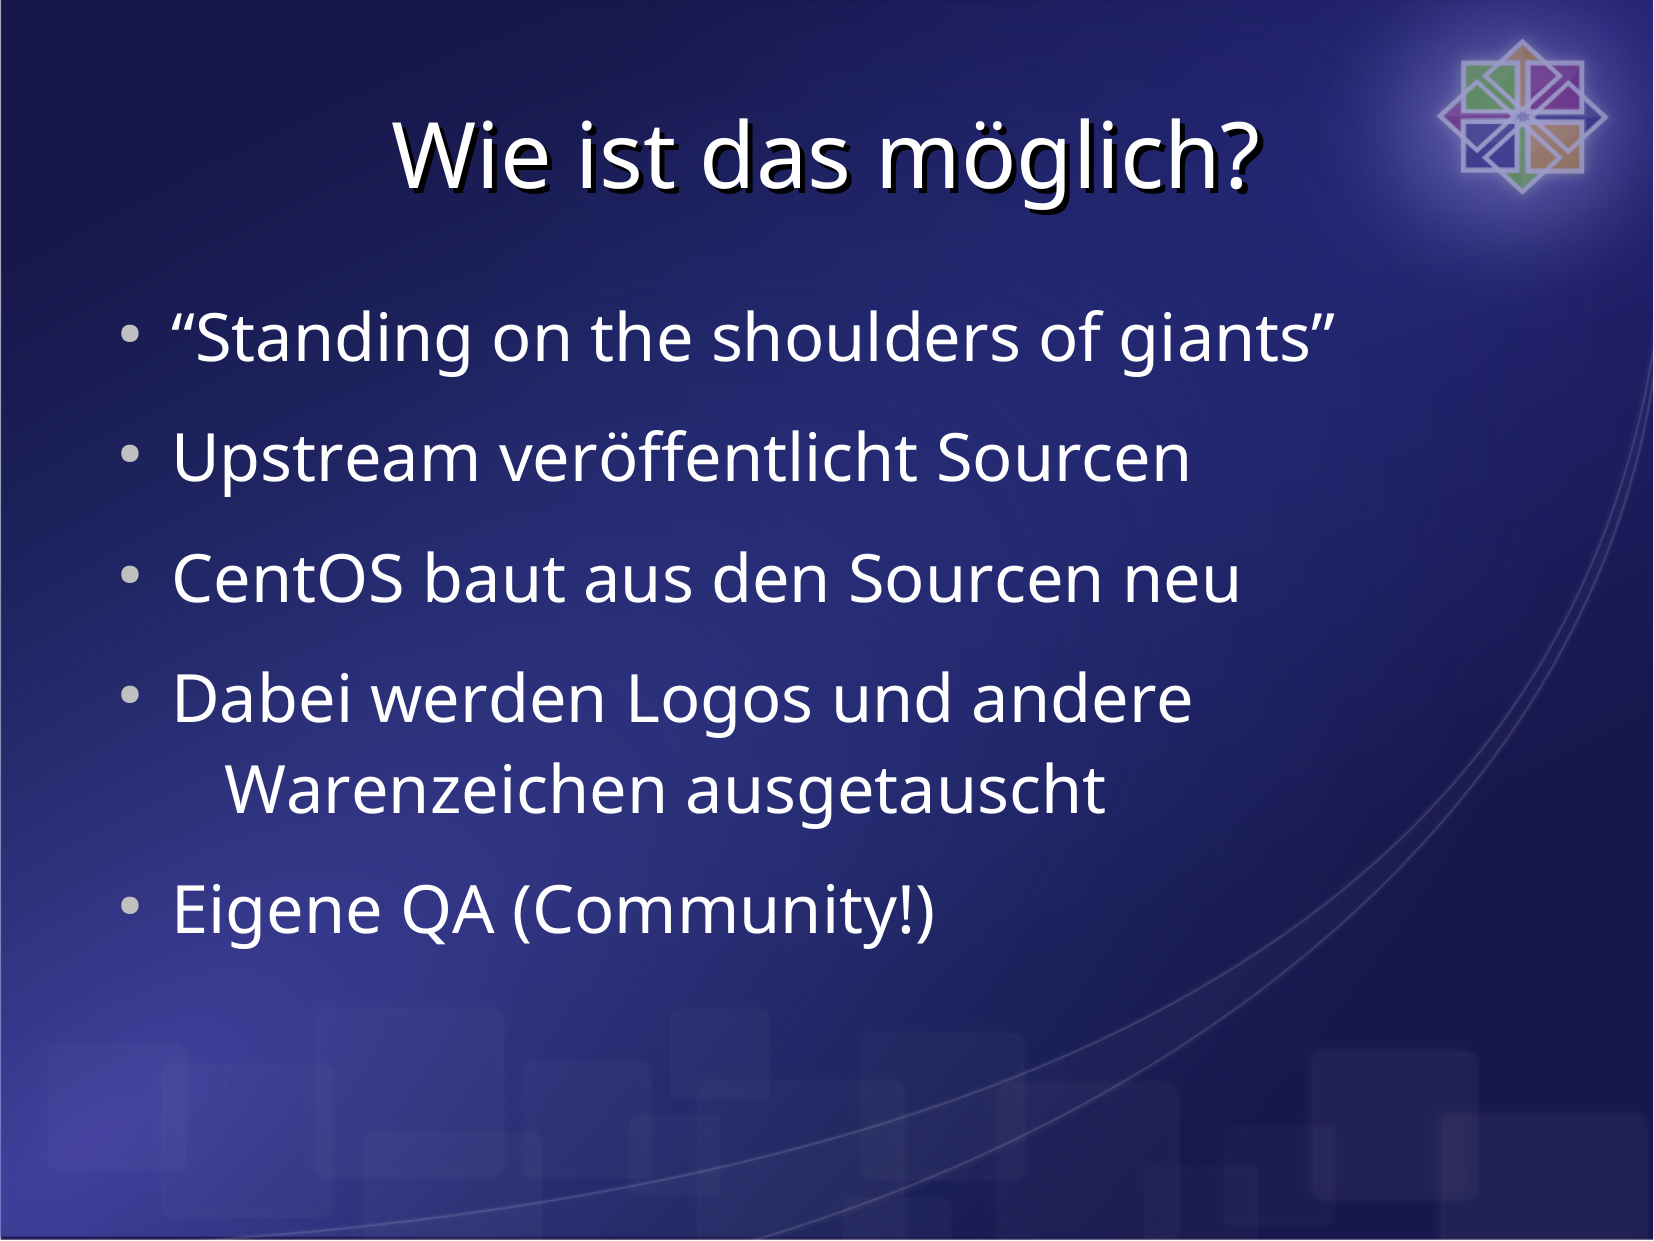

# Wie ist das möglich?
“Standing on the shoulders of giants”
Upstream veröffentlicht Sourcen
CentOS baut aus den Sourcen neu
Dabei werden Logos und andere Warenzeichen ausgetauscht
Eigene QA (Community!)